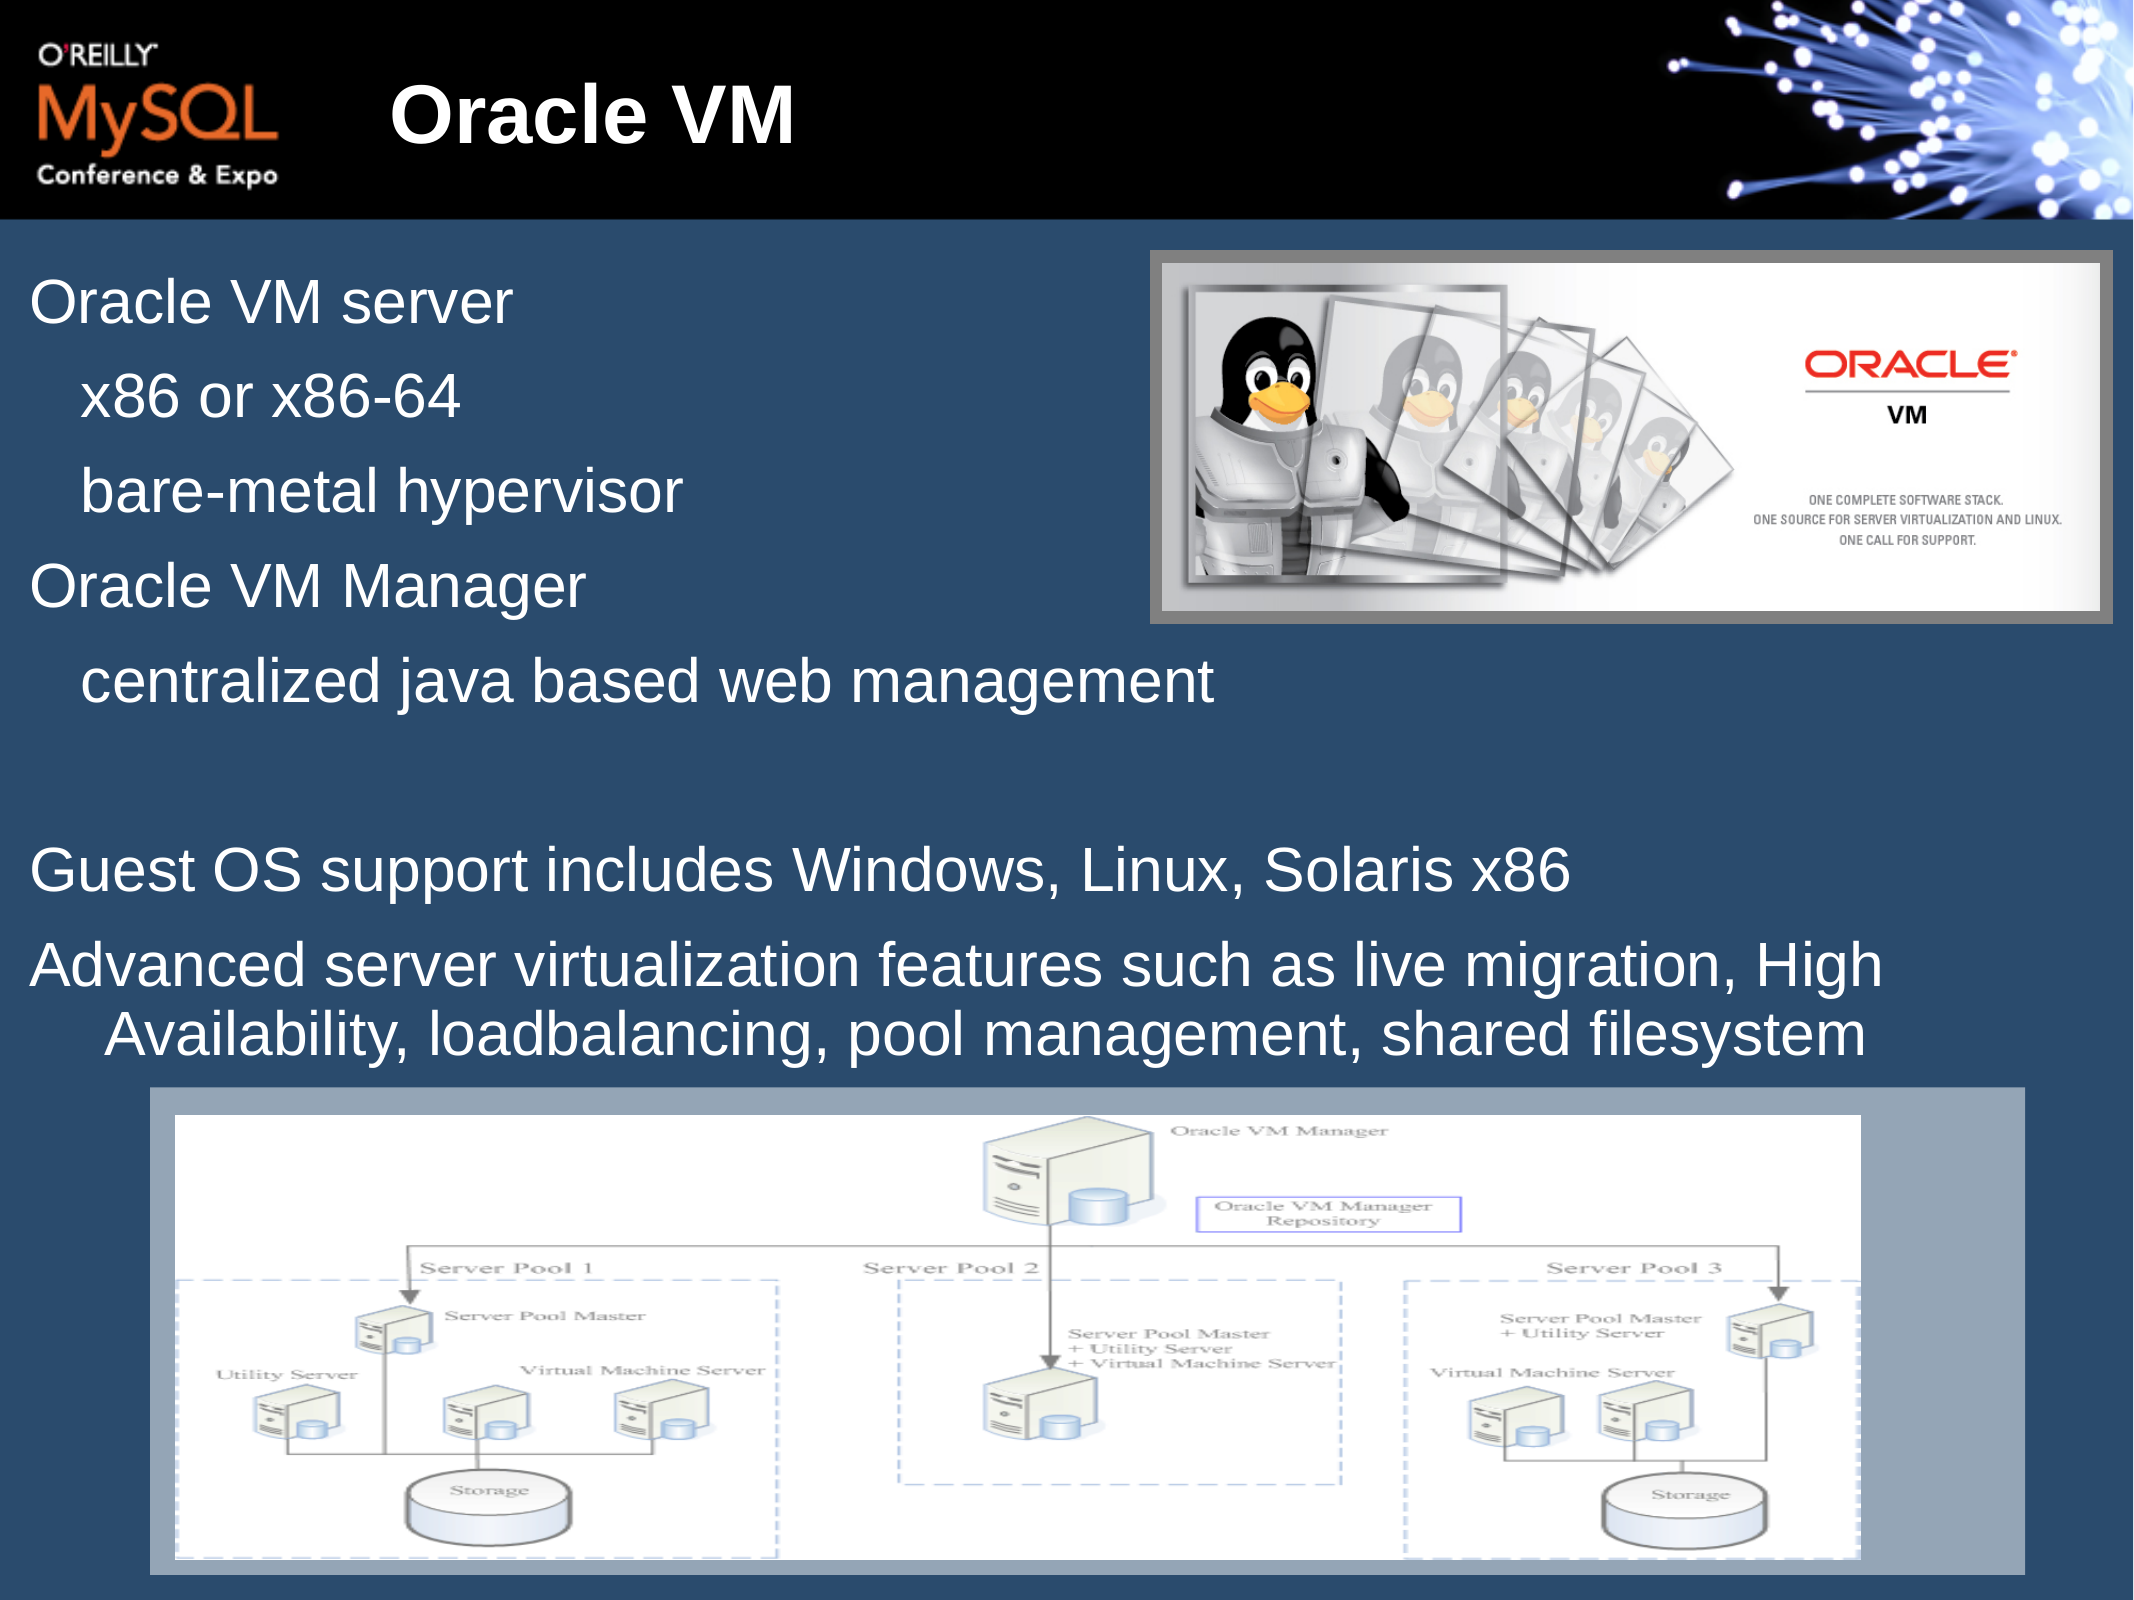

# Oracle VM
Oracle VM server
 x86 or x86-64
 bare-metal hypervisor
Oracle VM Manager
 centralized java based web management
Guest OS support includes Windows, Linux, Solaris x86
Advanced server virtualization features such as live migration, High Availability, loadbalancing, pool management, shared filesystem